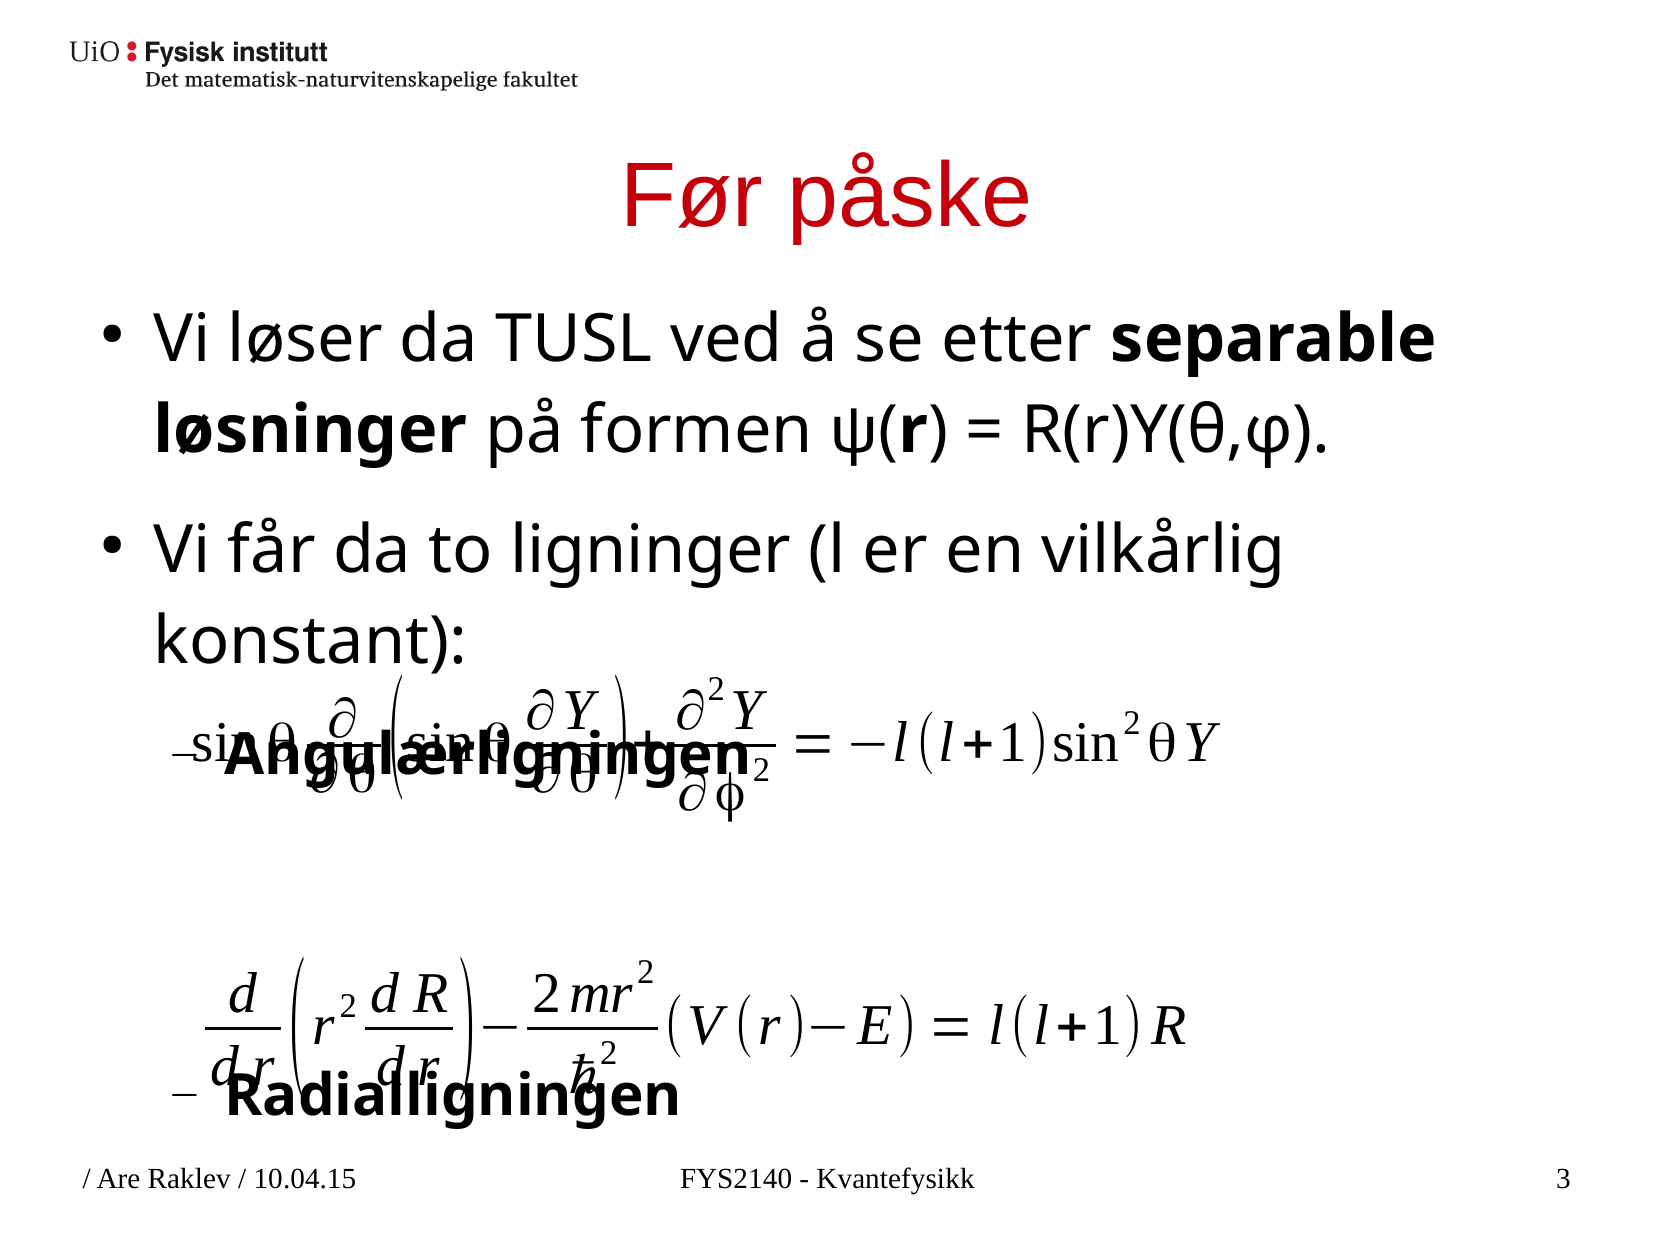

# Før påske
Vi løser da TUSL ved å se etter separable løsninger på formen ψ(r) = R(r)Y(θ,φ).
Vi får da to ligninger (l er en vilkårlig konstant):
Angulærligningen
Radialligningen
/ Are Raklev / 10.04.15
FYS2140 - Kvantefysikk
3